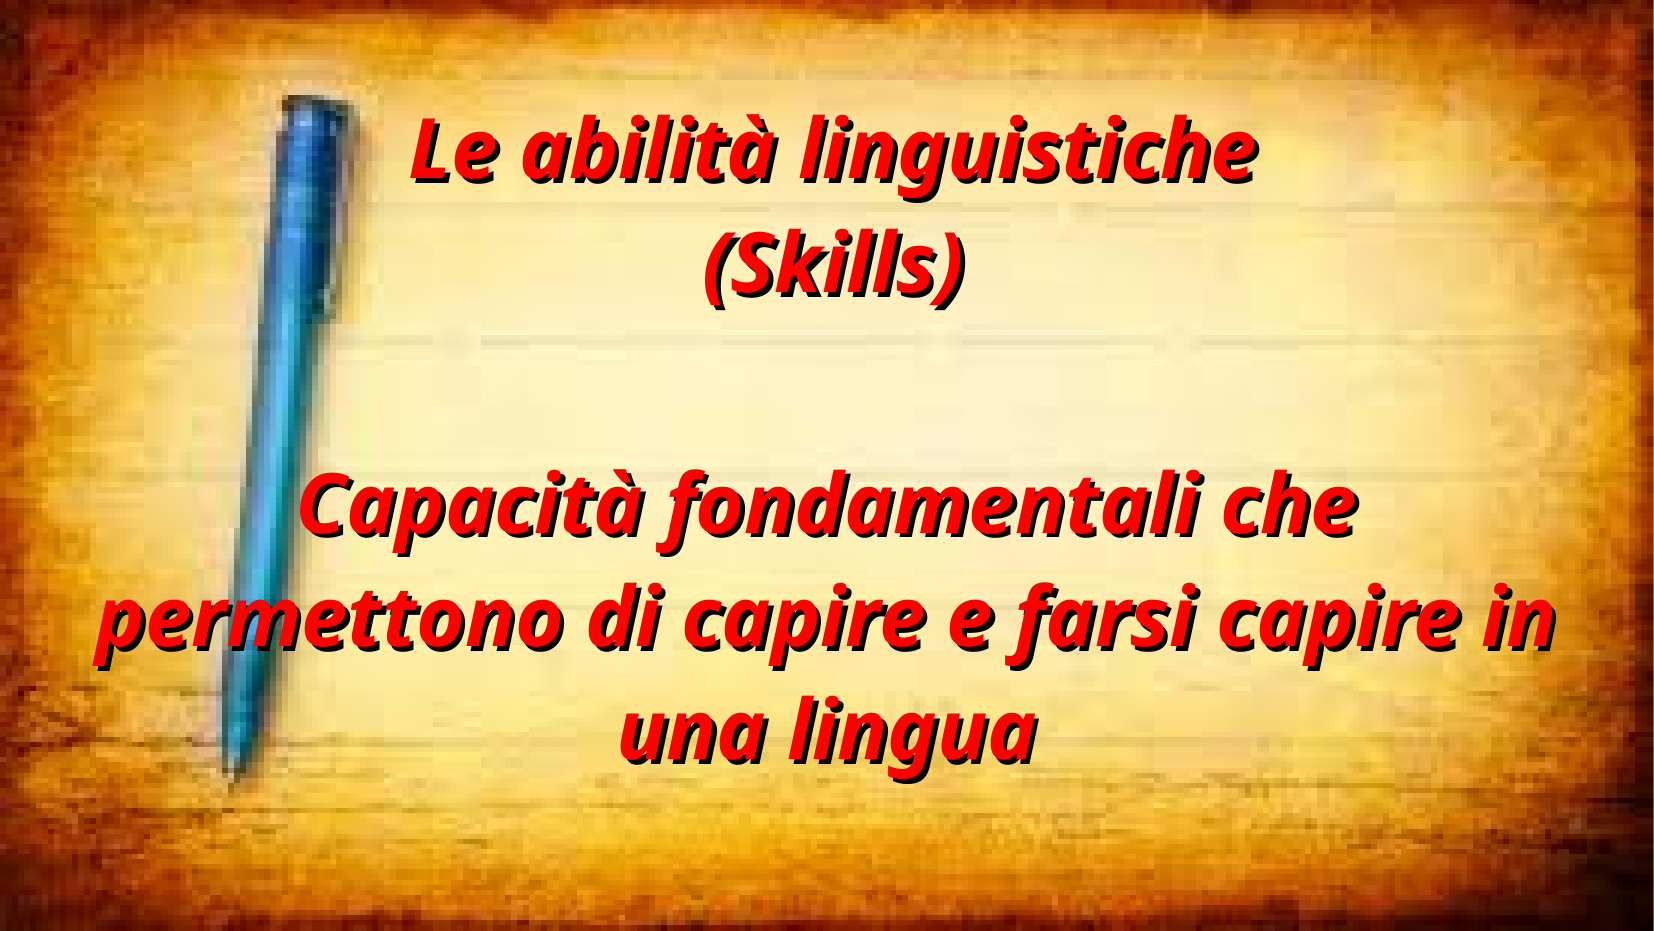

Le abilità linguistiche
(Skills)
# Capacità fondamentali che permettono di capire e farsi capire in una lingua